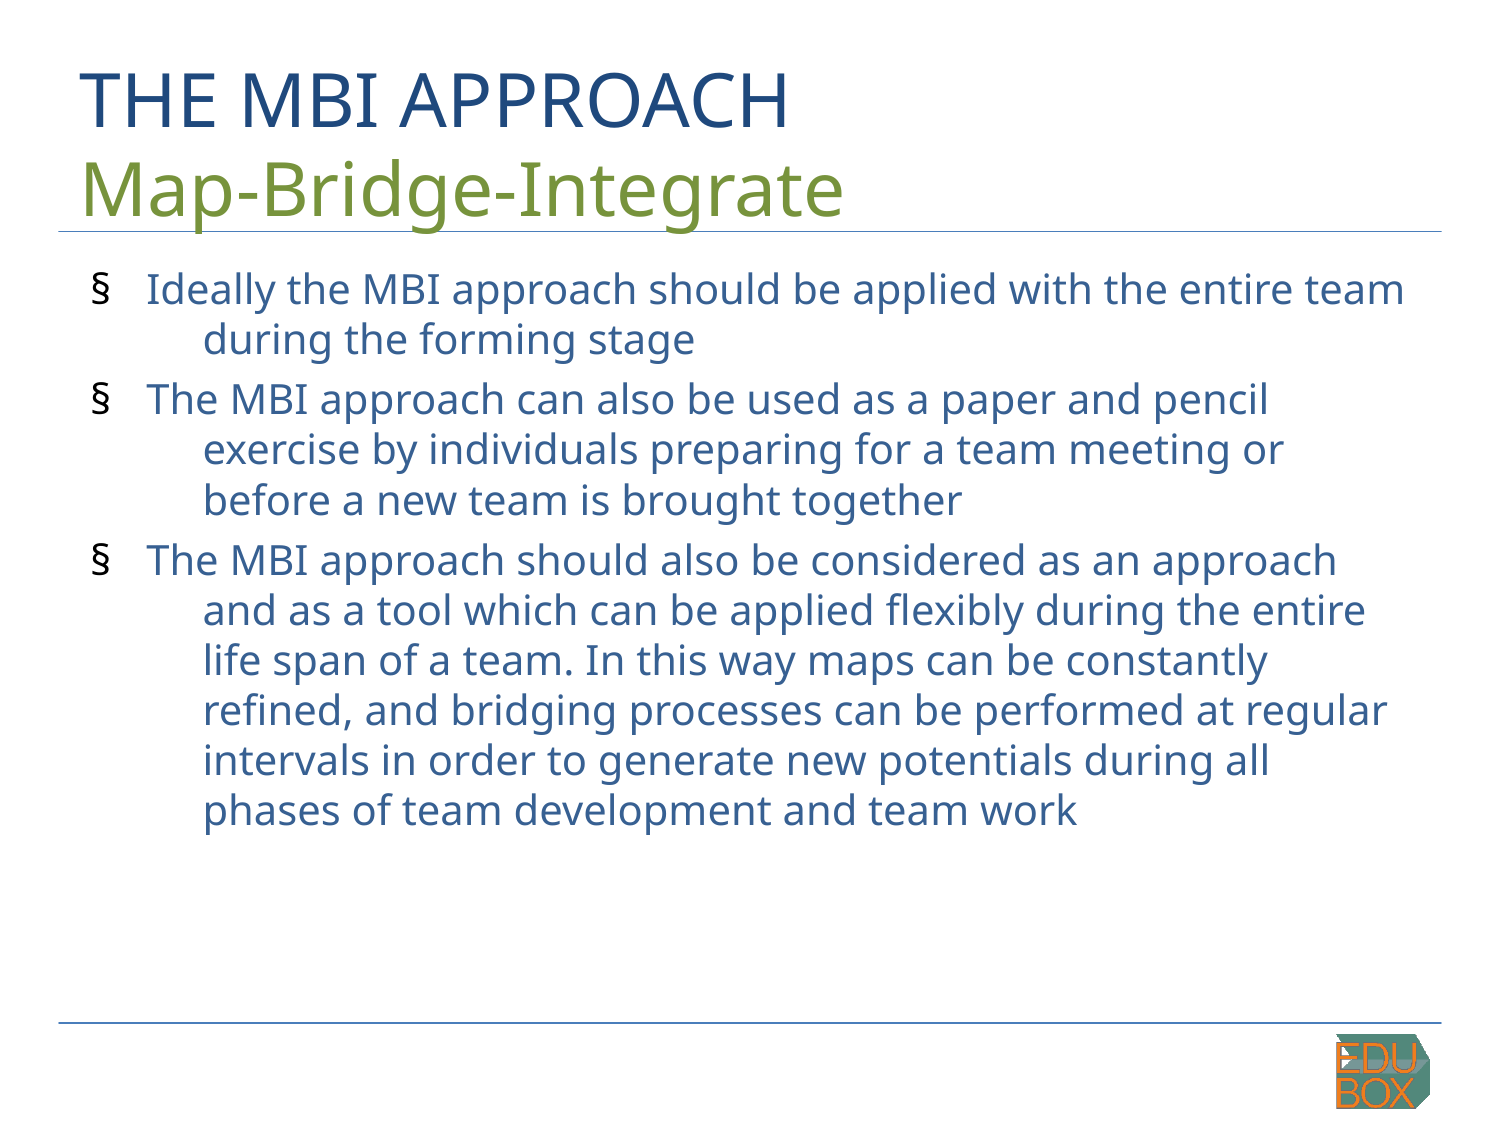

THE MBI APPROACH
Map-Bridge-Integrate
# Ideally the MBI approach should be applied with the entire team during the forming stage
The MBI approach can also be used as a paper and pencil exercise by individuals preparing for a team meeting or before a new team is brought together
The MBI approach should also be considered as an approach and as a tool which can be applied flexibly during the entire life span of a team. In this way maps can be constantly refined, and bridging processes can be performed at regular intervals in order to generate new potentials during all phases of team development and team work